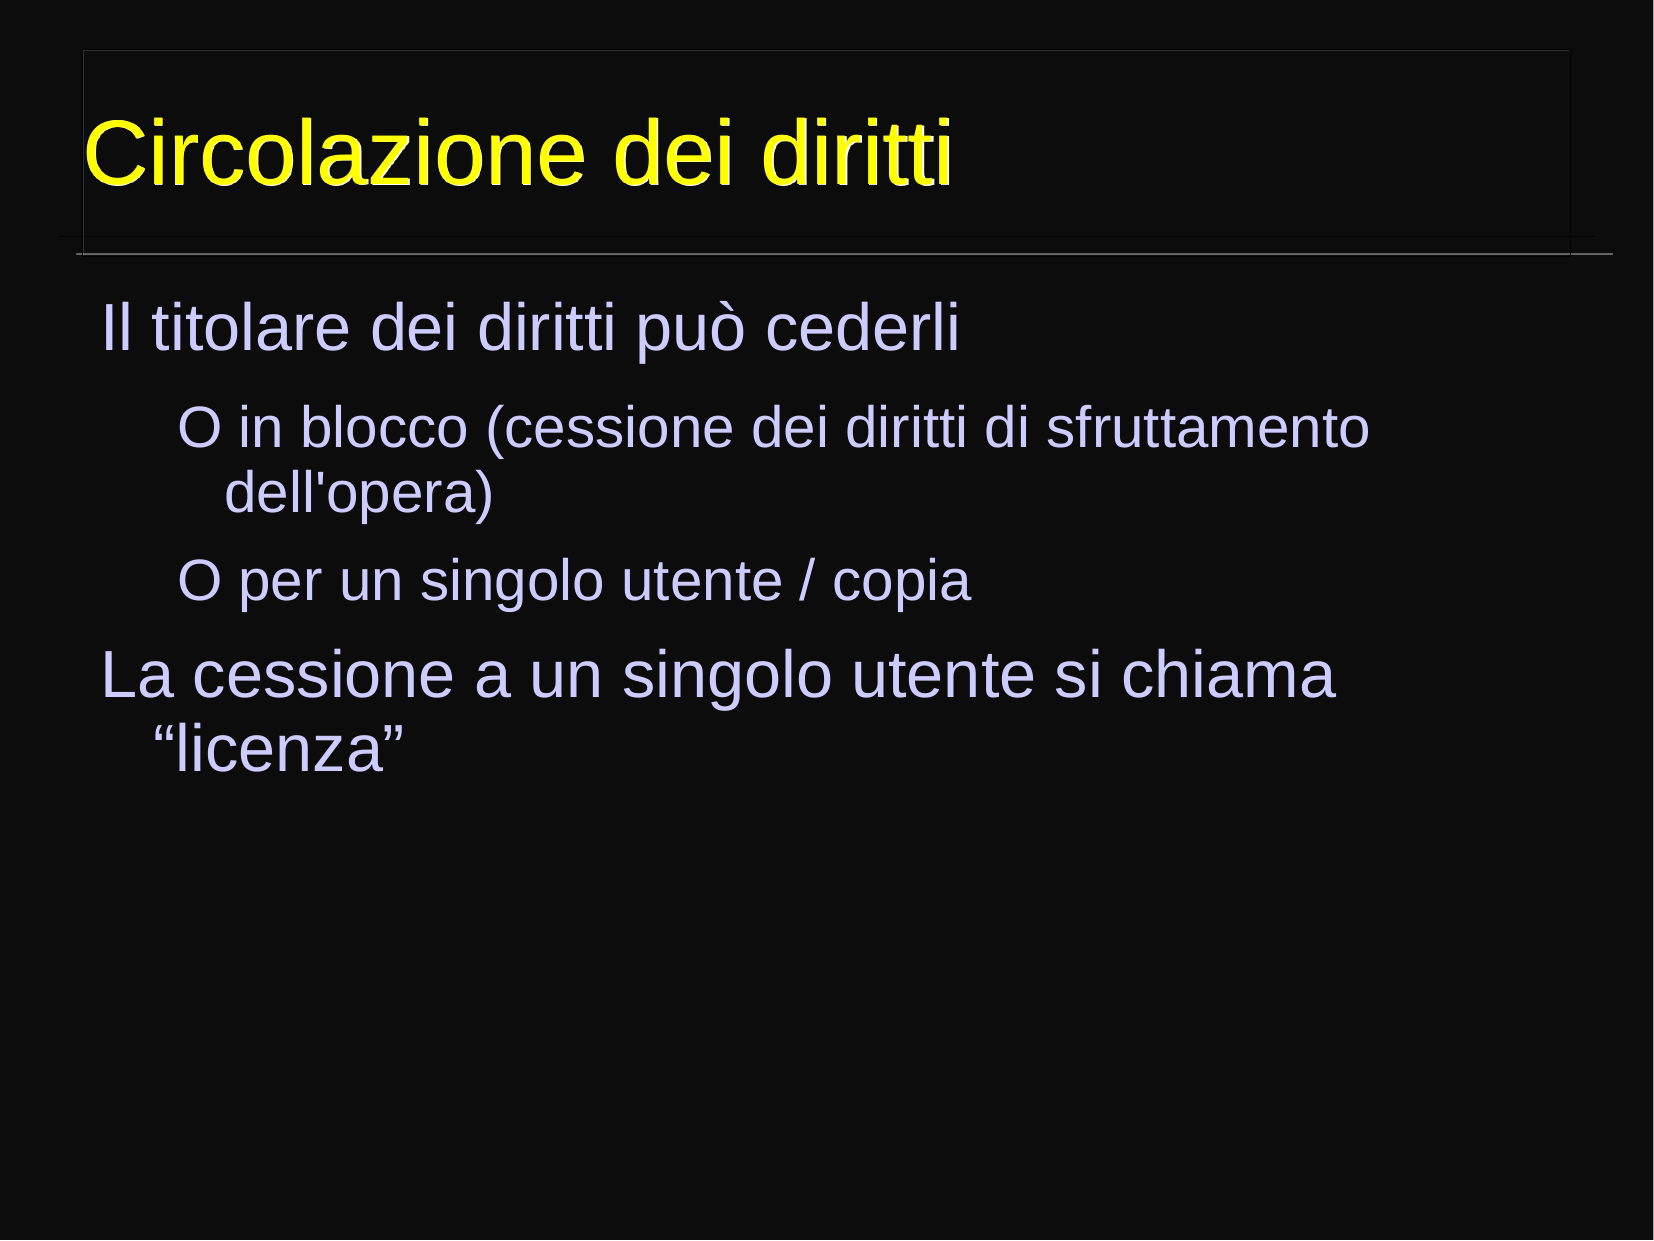

# Circolazione dei diritti
Il titolare dei diritti può cederli
O in blocco (cessione dei diritti di sfruttamento dell'opera)
O per un singolo utente / copia
La cessione a un singolo utente si chiama “licenza”